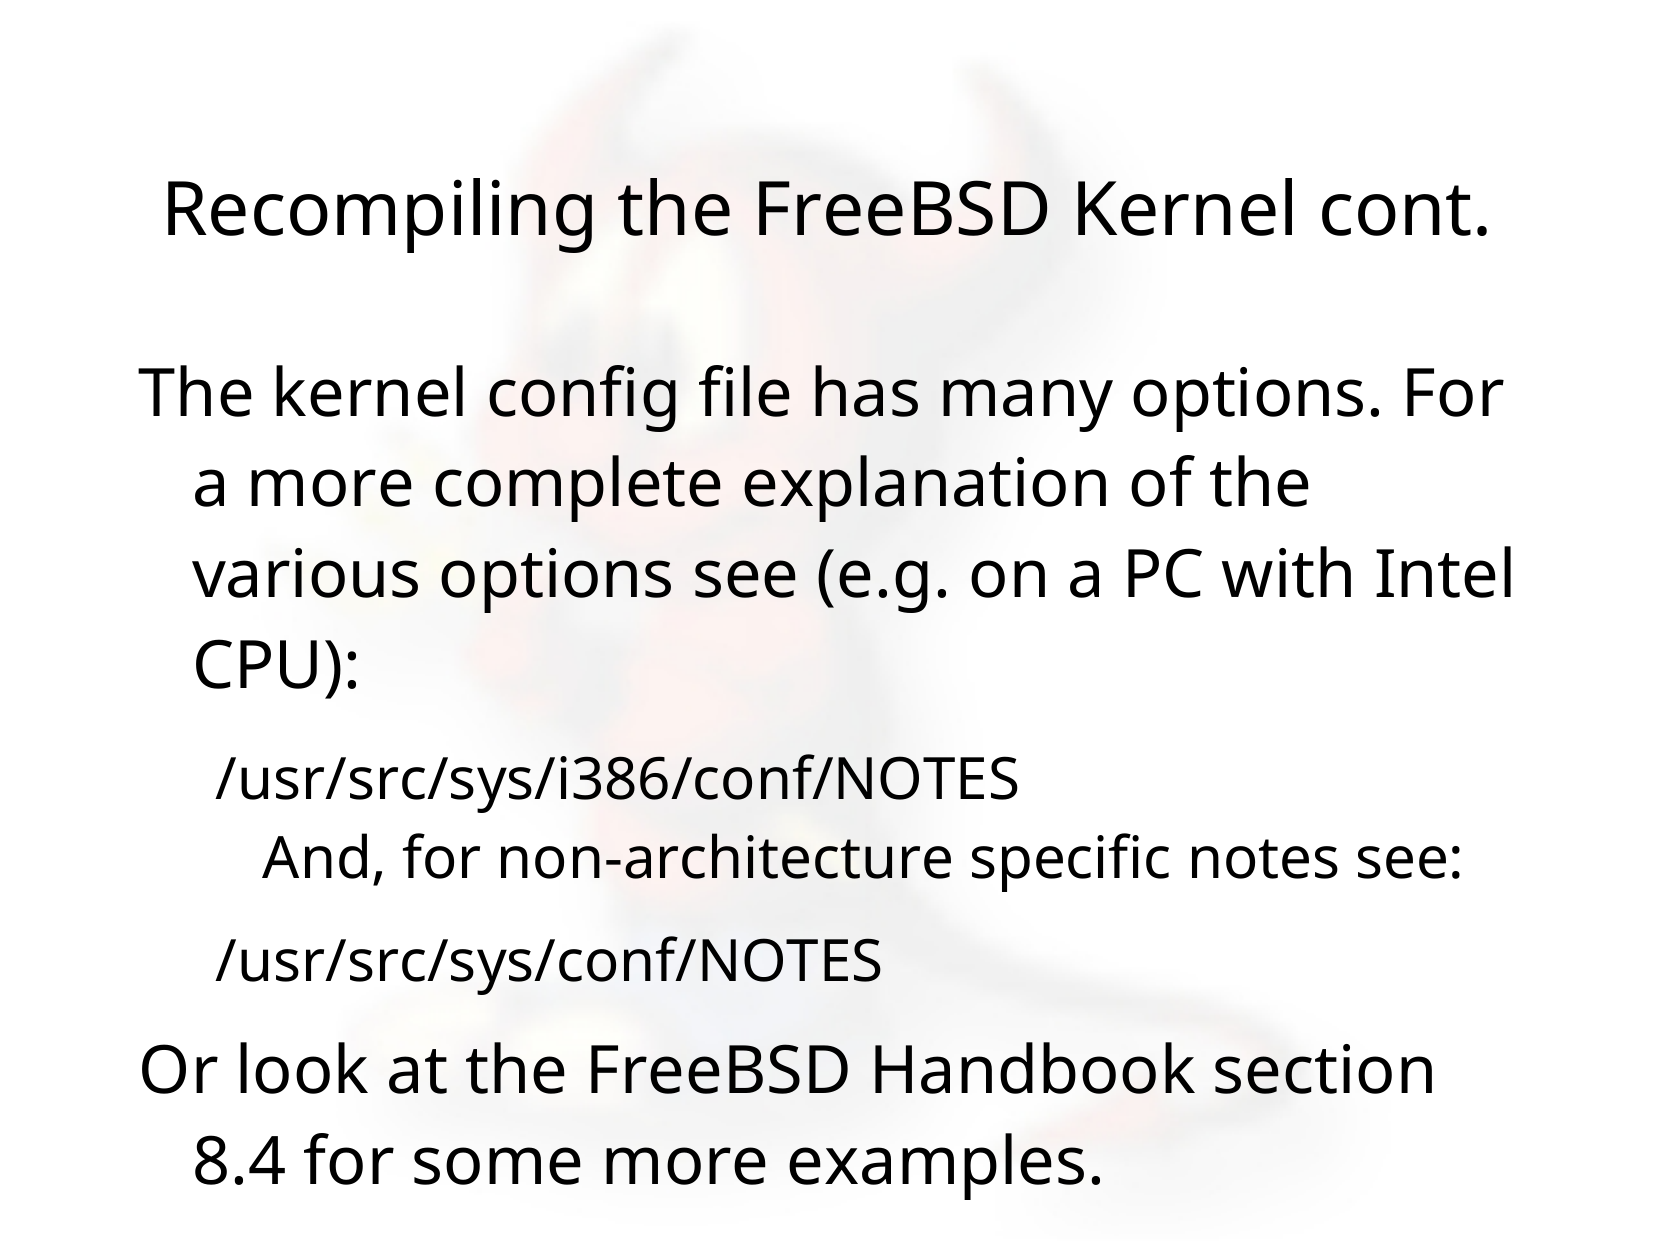

# Recompiling the FreeBSD Kernel cont.
The kernel config file has many options. For a more complete explanation of the various options see (e.g. on a PC with Intel CPU):
/usr/src/sys/i386/conf/NOTES
And, for non-architecture specific notes see:
/usr/src/sys/conf/NOTES
Or look at the FreeBSD Handbook section 8.4 for some more examples.